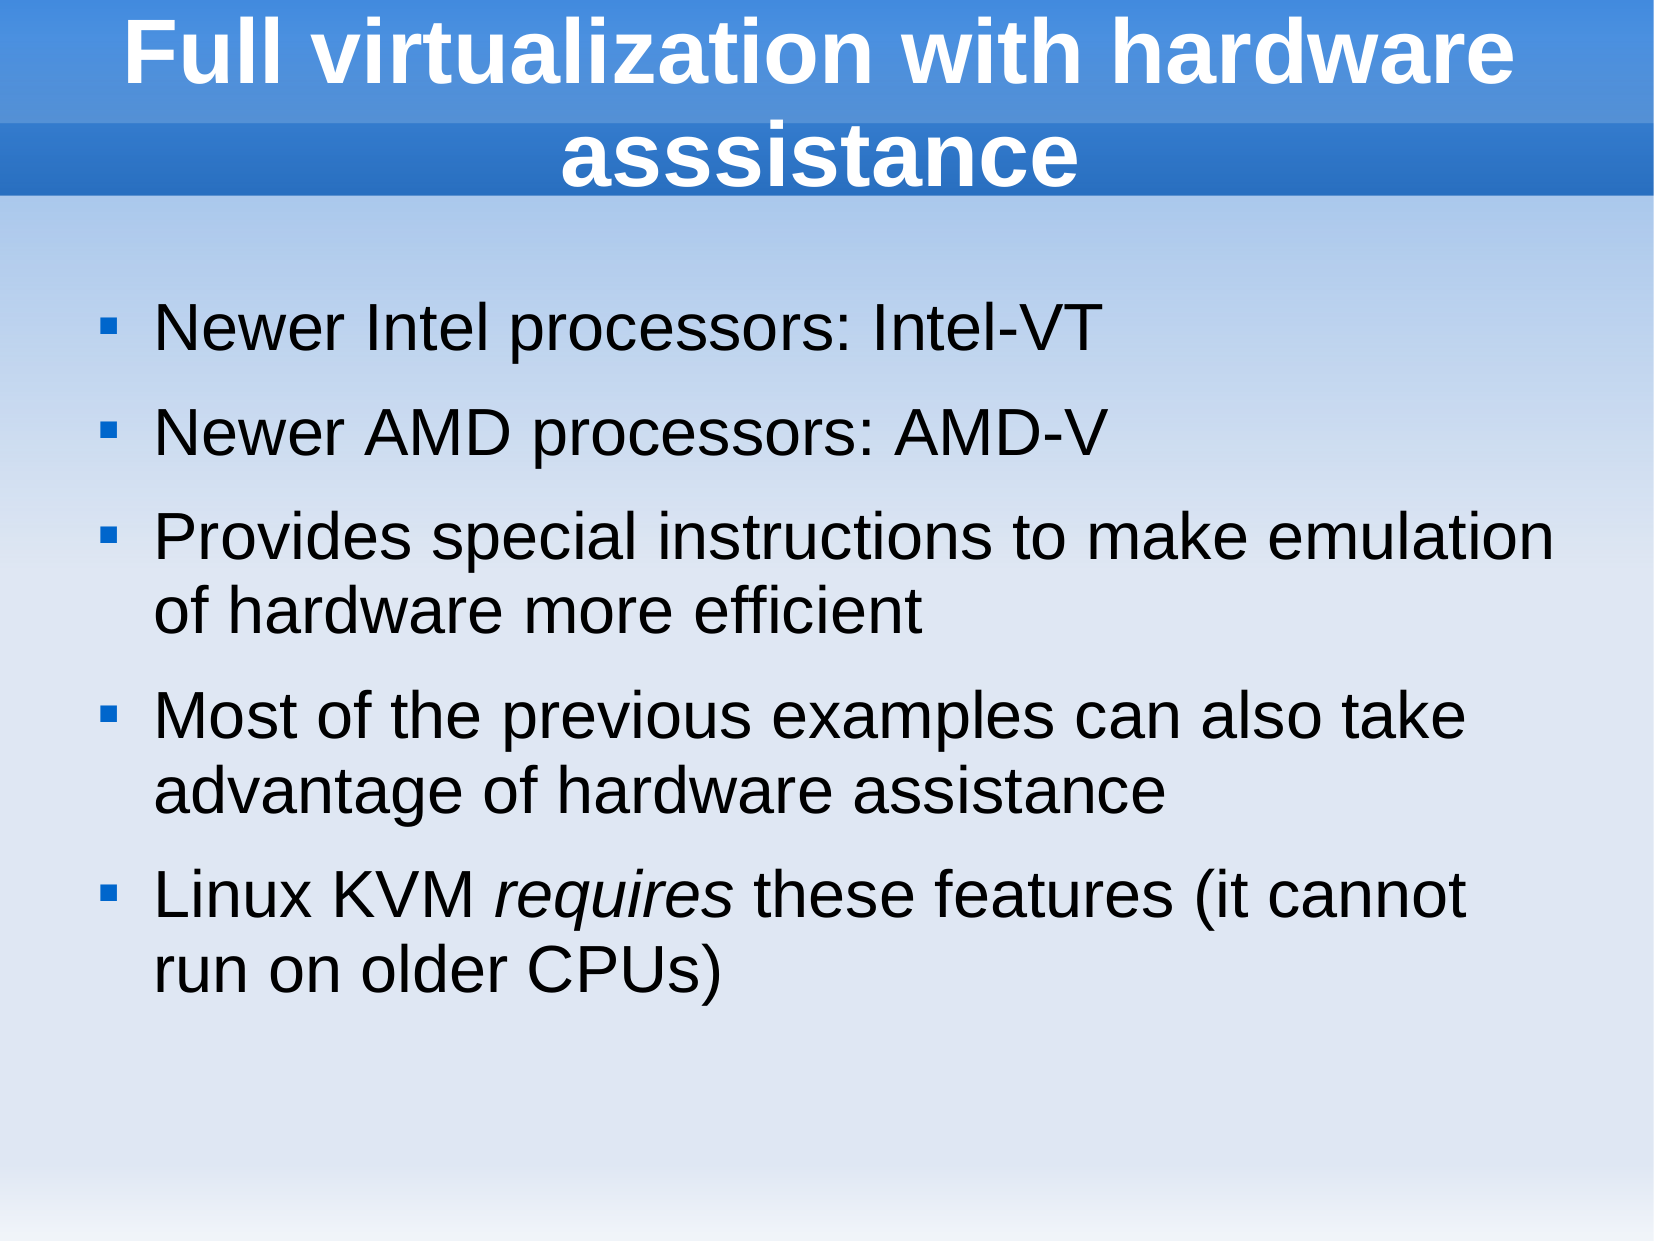

# Full virtualization with hardware asssistance
Newer Intel processors: Intel-VT
Newer AMD processors: AMD-V
Provides special instructions to make emulation of hardware more efficient
Most of the previous examples can also take advantage of hardware assistance
Linux KVM requires these features (it cannot run on older CPUs)